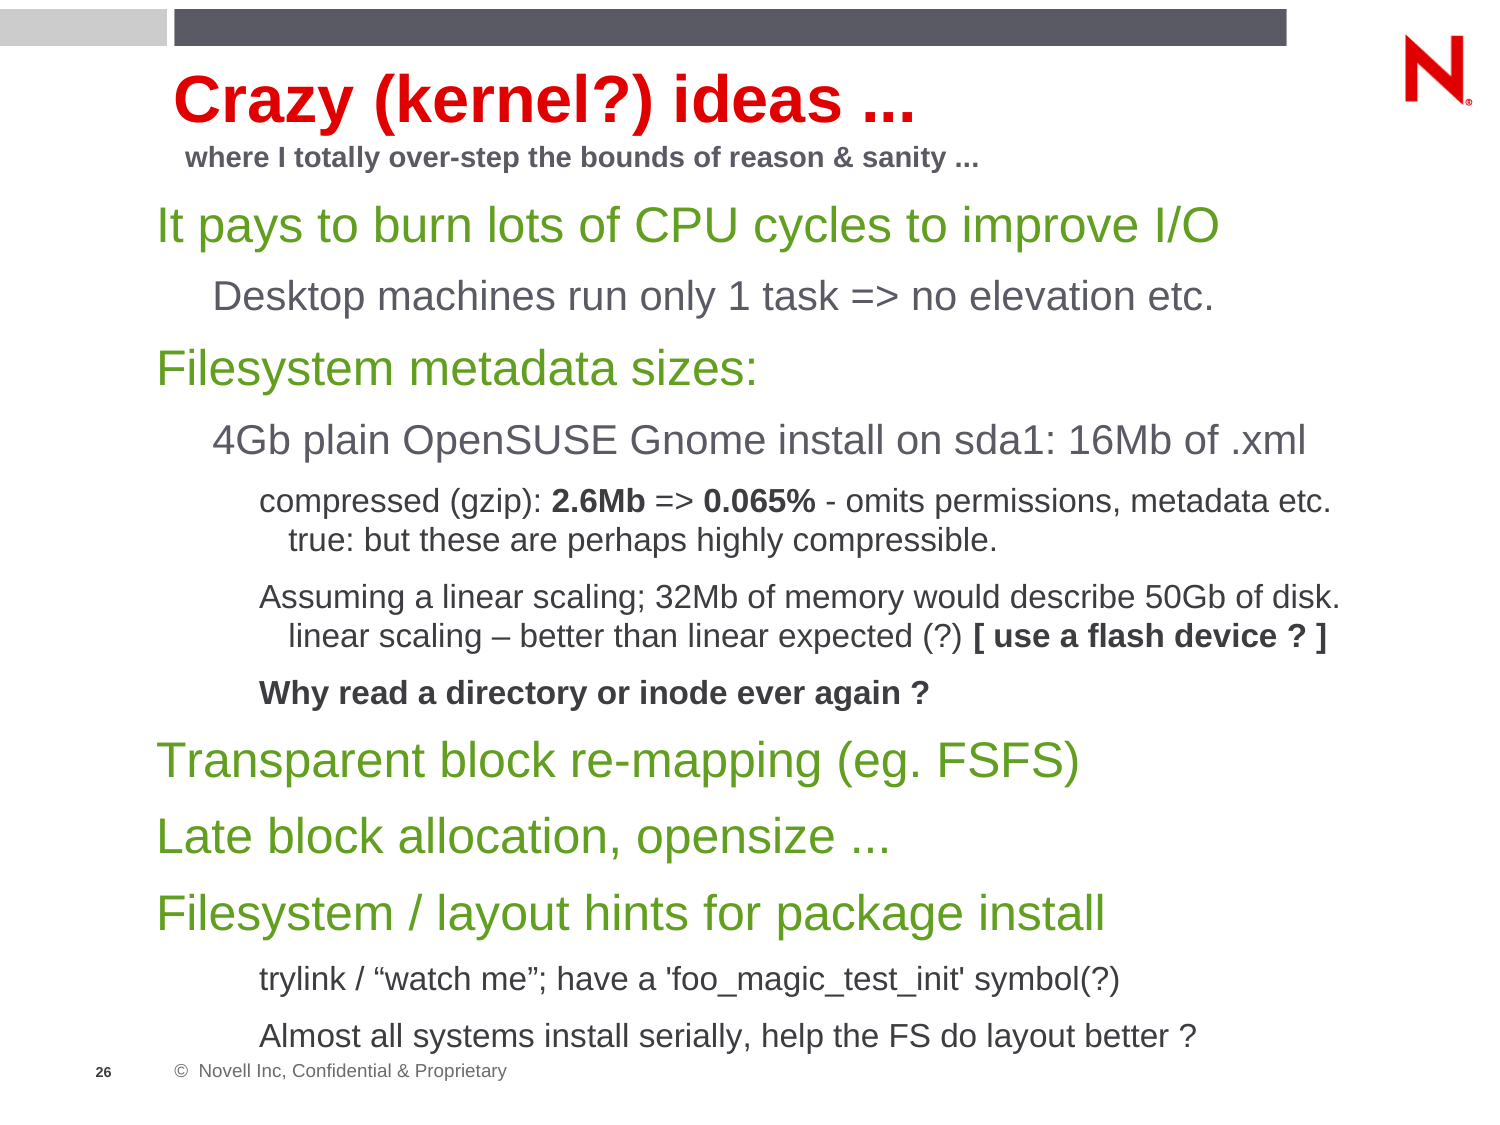

# Crazy (kernel?) ideas ...
where I totally over-step the bounds of reason & sanity ...
It pays to burn lots of CPU cycles to improve I/O
Desktop machines run only 1 task => no elevation etc.
Filesystem metadata sizes:
4Gb plain OpenSUSE Gnome install on sda1: 16Mb of .xml
compressed (gzip): 2.6Mb => 0.065% - omits permissions, metadata etc. true: but these are perhaps highly compressible.
Assuming a linear scaling; 32Mb of memory would describe 50Gb of disk. linear scaling – better than linear expected (?) [ use a flash device ? ]
Why read a directory or inode ever again ?
Transparent block re-mapping (eg. FSFS)
Late block allocation, opensize ...
Filesystem / layout hints for package install
trylink / “watch me”; have a 'foo_magic_test_init' symbol(?)
Almost all systems install serially, help the FS do layout better ?